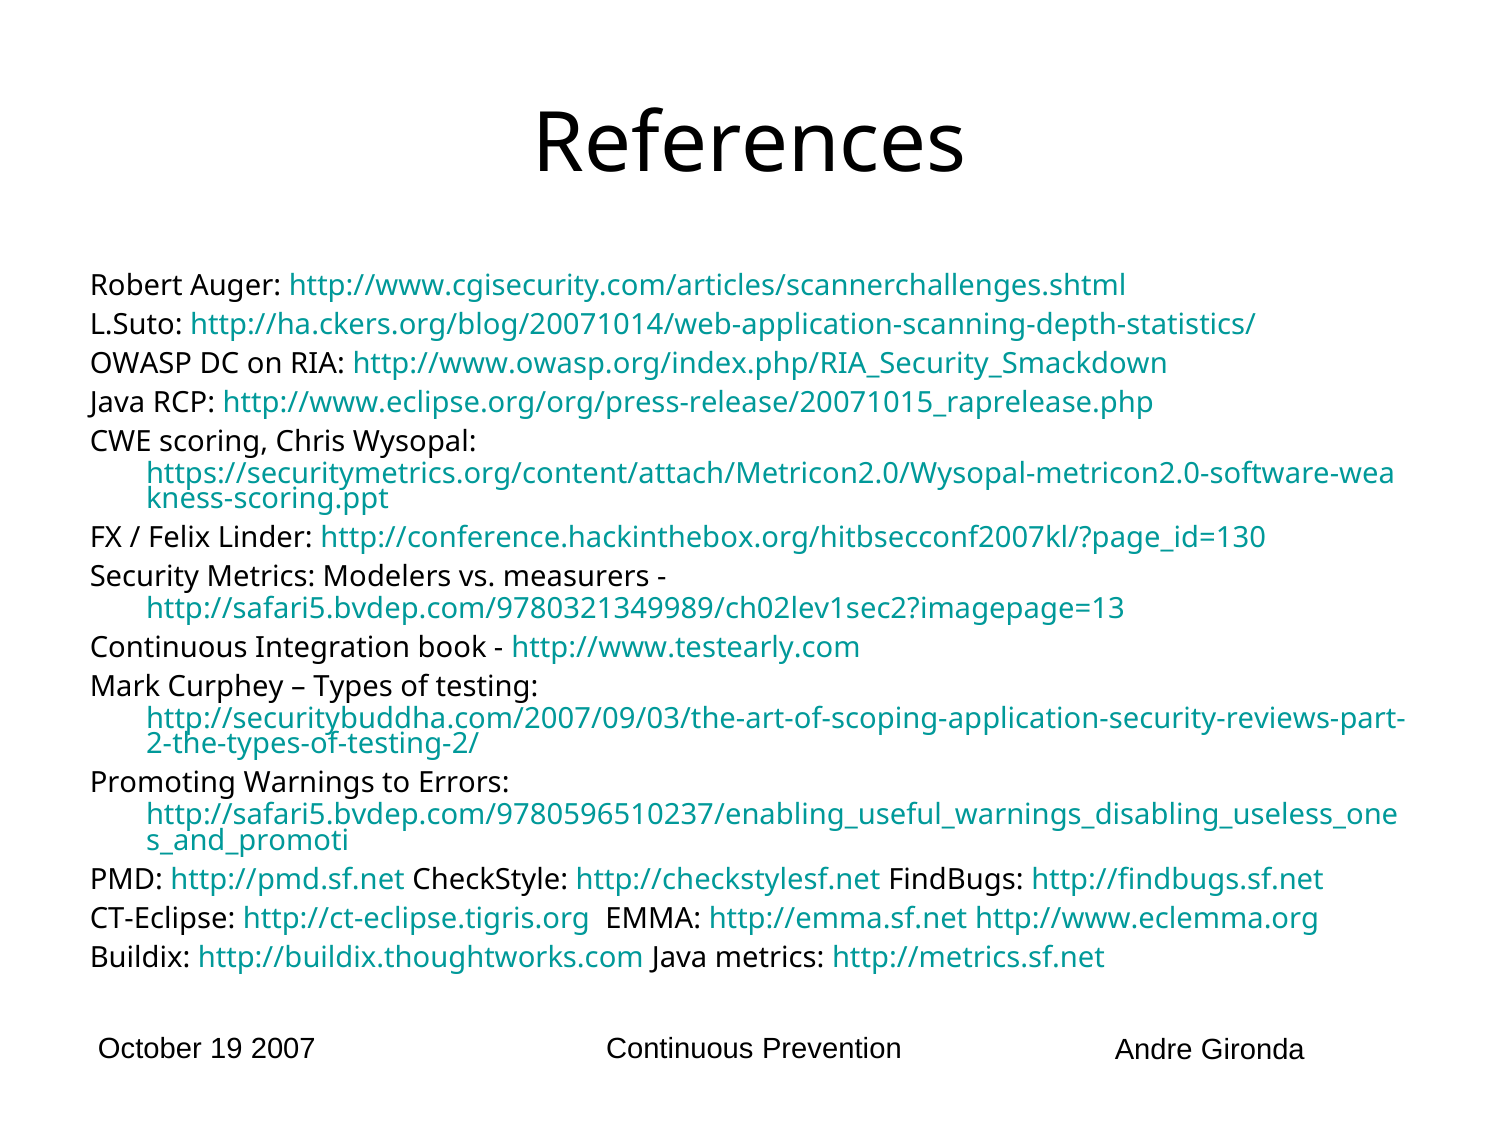

# References
Robert Auger: http://www.cgisecurity.com/articles/scannerchallenges.shtml
L.Suto: http://ha.ckers.org/blog/20071014/web-application-scanning-depth-statistics/
OWASP DC on RIA: http://www.owasp.org/index.php/RIA_Security_Smackdown
Java RCP: http://www.eclipse.org/org/press-release/20071015_raprelease.php
CWE scoring, Chris Wysopal: https://securitymetrics.org/content/attach/Metricon2.0/Wysopal-metricon2.0-software-weakness-scoring.ppt
FX / Felix Linder: http://conference.hackinthebox.org/hitbsecconf2007kl/?page_id=130
Security Metrics: Modelers vs. measurers - http://safari5.bvdep.com/9780321349989/ch02lev1sec2?imagepage=13
Continuous Integration book - http://www.testearly.com
Mark Curphey – Types of testing: http://securitybuddha.com/2007/09/03/the-art-of-scoping-application-security-reviews-part-2-the-types-of-testing-2/
Promoting Warnings to Errors: http://safari5.bvdep.com/9780596510237/enabling_useful_warnings_disabling_useless_ones_and_promoti
PMD: http://pmd.sf.net CheckStyle: http://checkstylesf.net FindBugs: http://findbugs.sf.net
CT-Eclipse: http://ct-eclipse.tigris.org EMMA: http://emma.sf.net http://www.eclemma.org
Buildix: http://buildix.thoughtworks.com Java metrics: http://metrics.sf.net